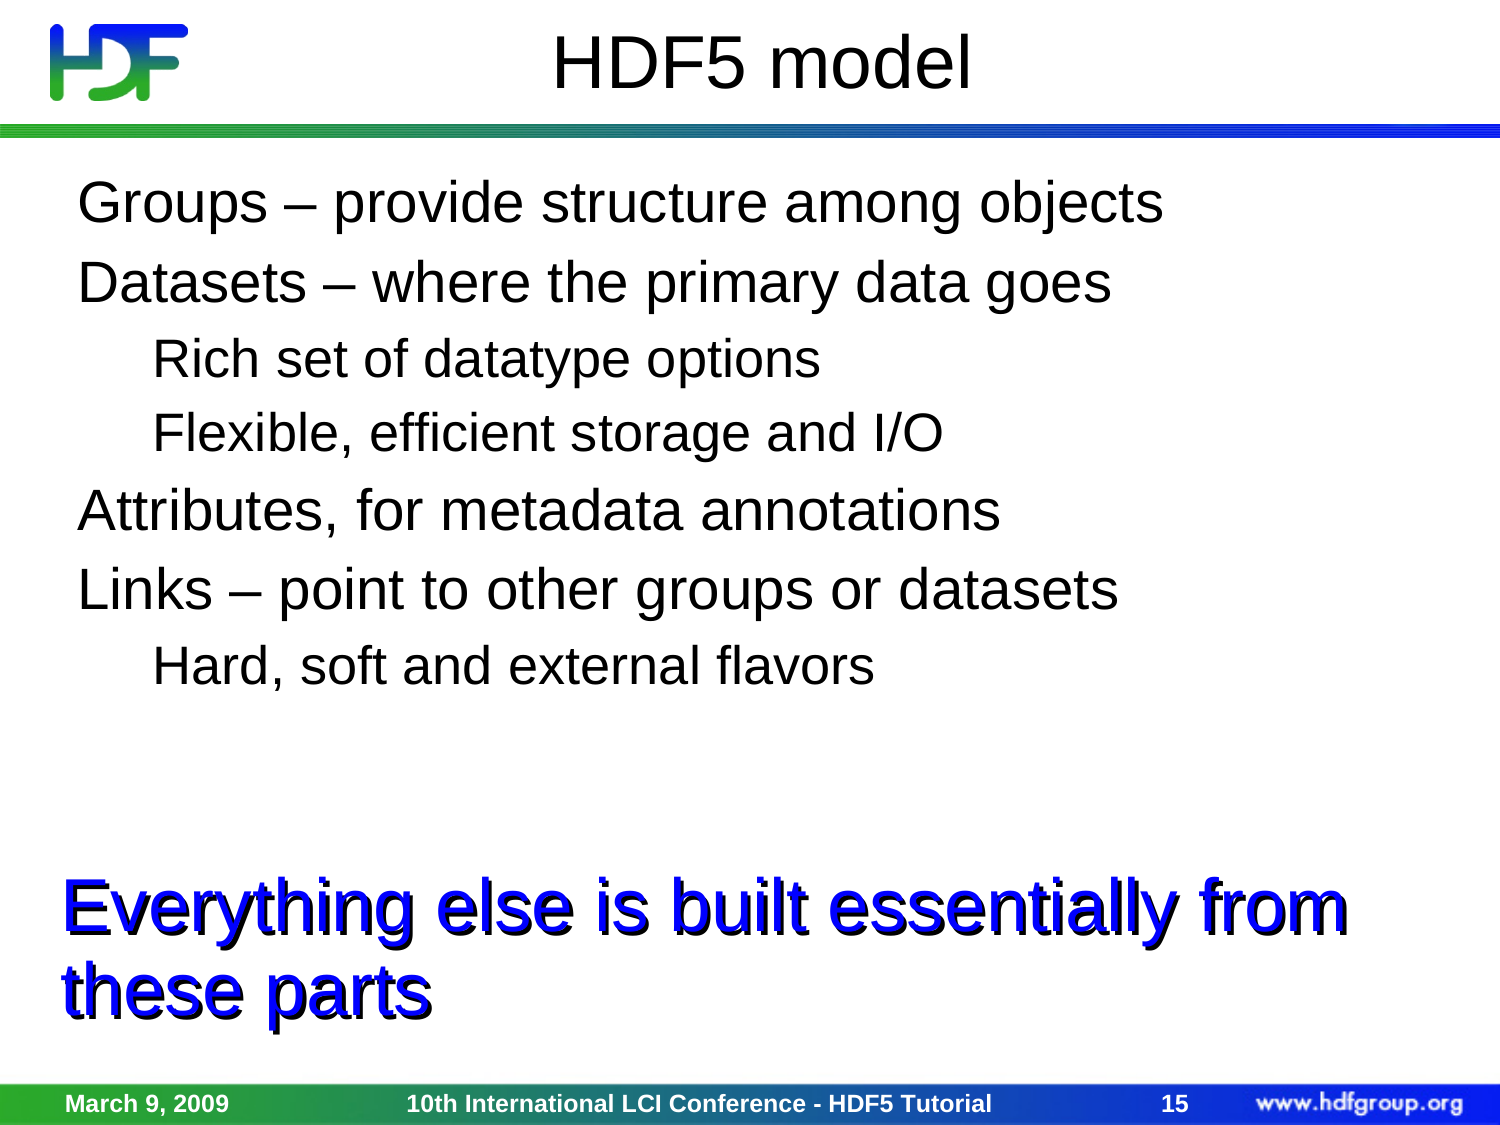

# HDF5 model
Groups – provide structure among objects
Datasets – where the primary data goes
Rich set of datatype options
Flexible, efficient storage and I/O
Attributes, for metadata annotations
Links – point to other groups or datasets
Hard, soft and external flavors
Everything else is built essentially from these parts
March 9, 2009
10th International LCI Conference - HDF5 Tutorial